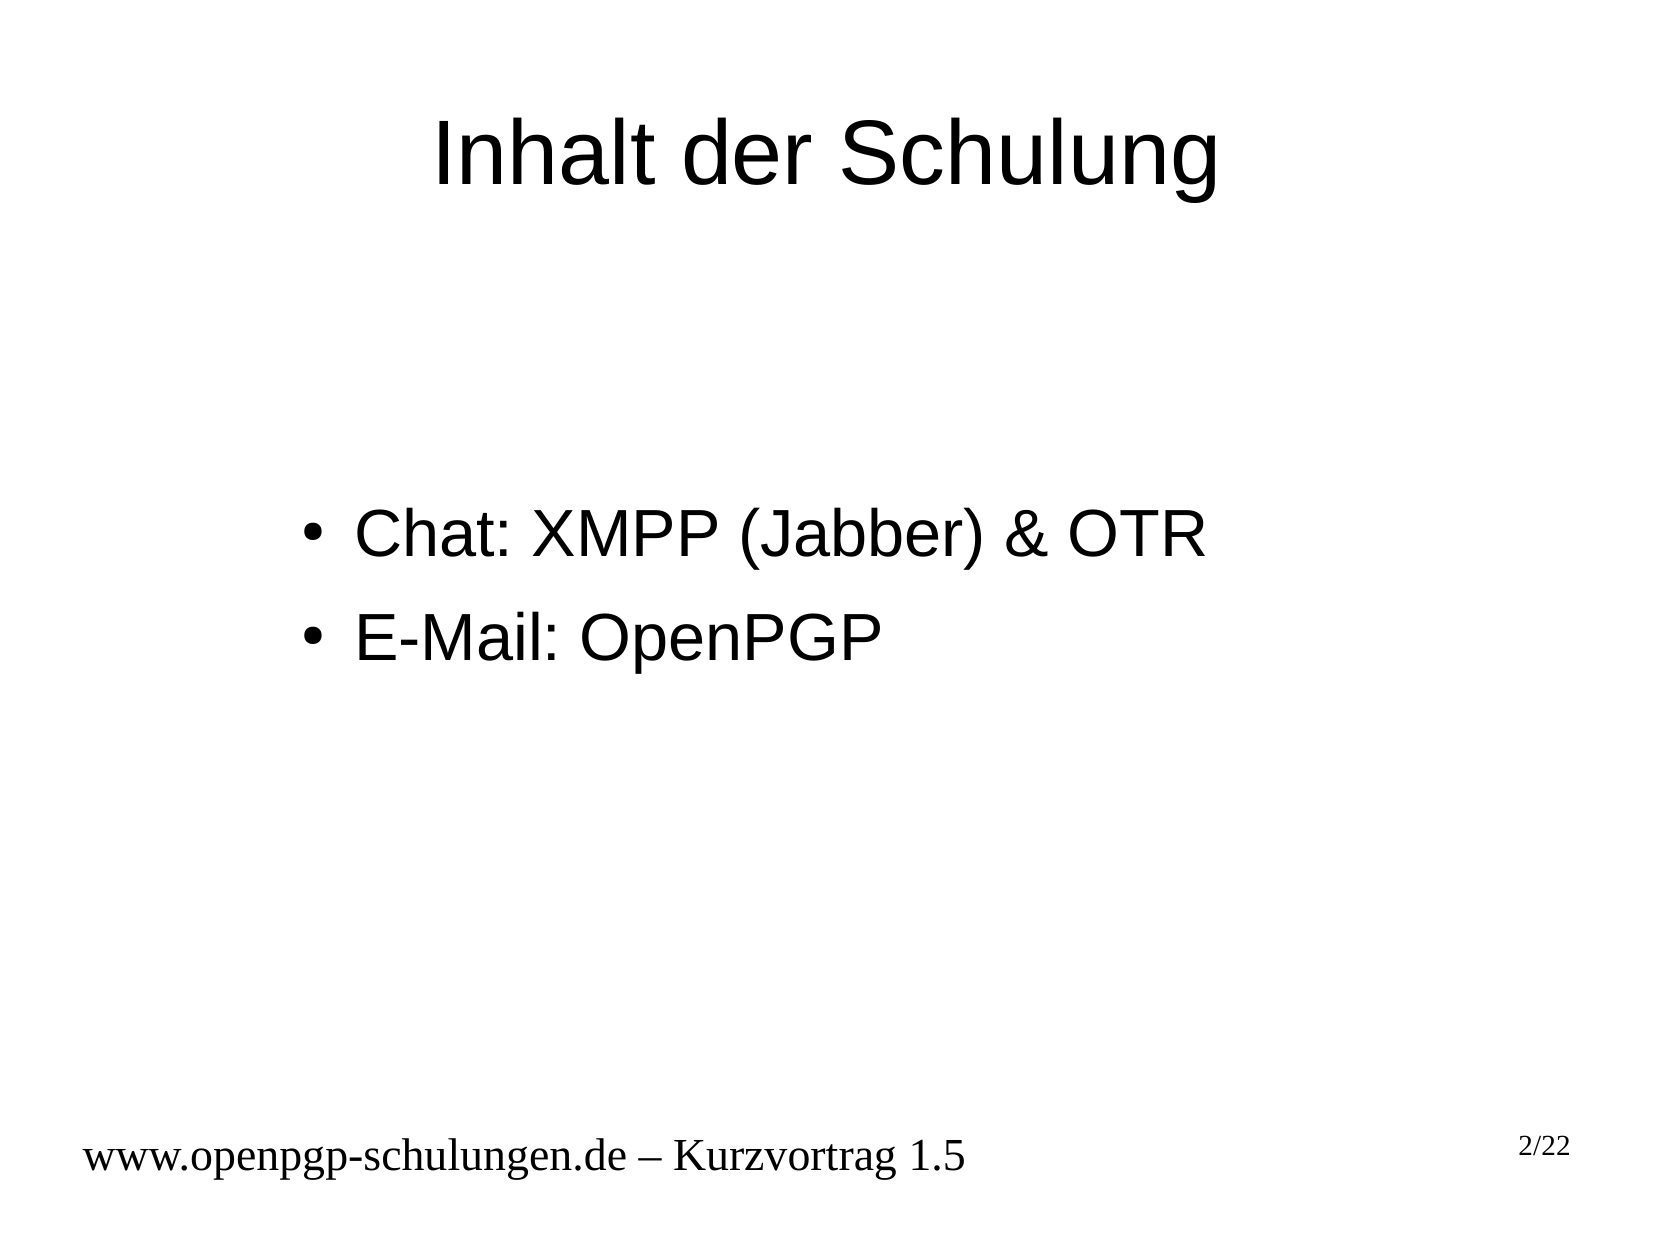

# Inhalt der Schulung
Chat: XMPP (Jabber) & OTR
E-Mail: OpenPGP
2